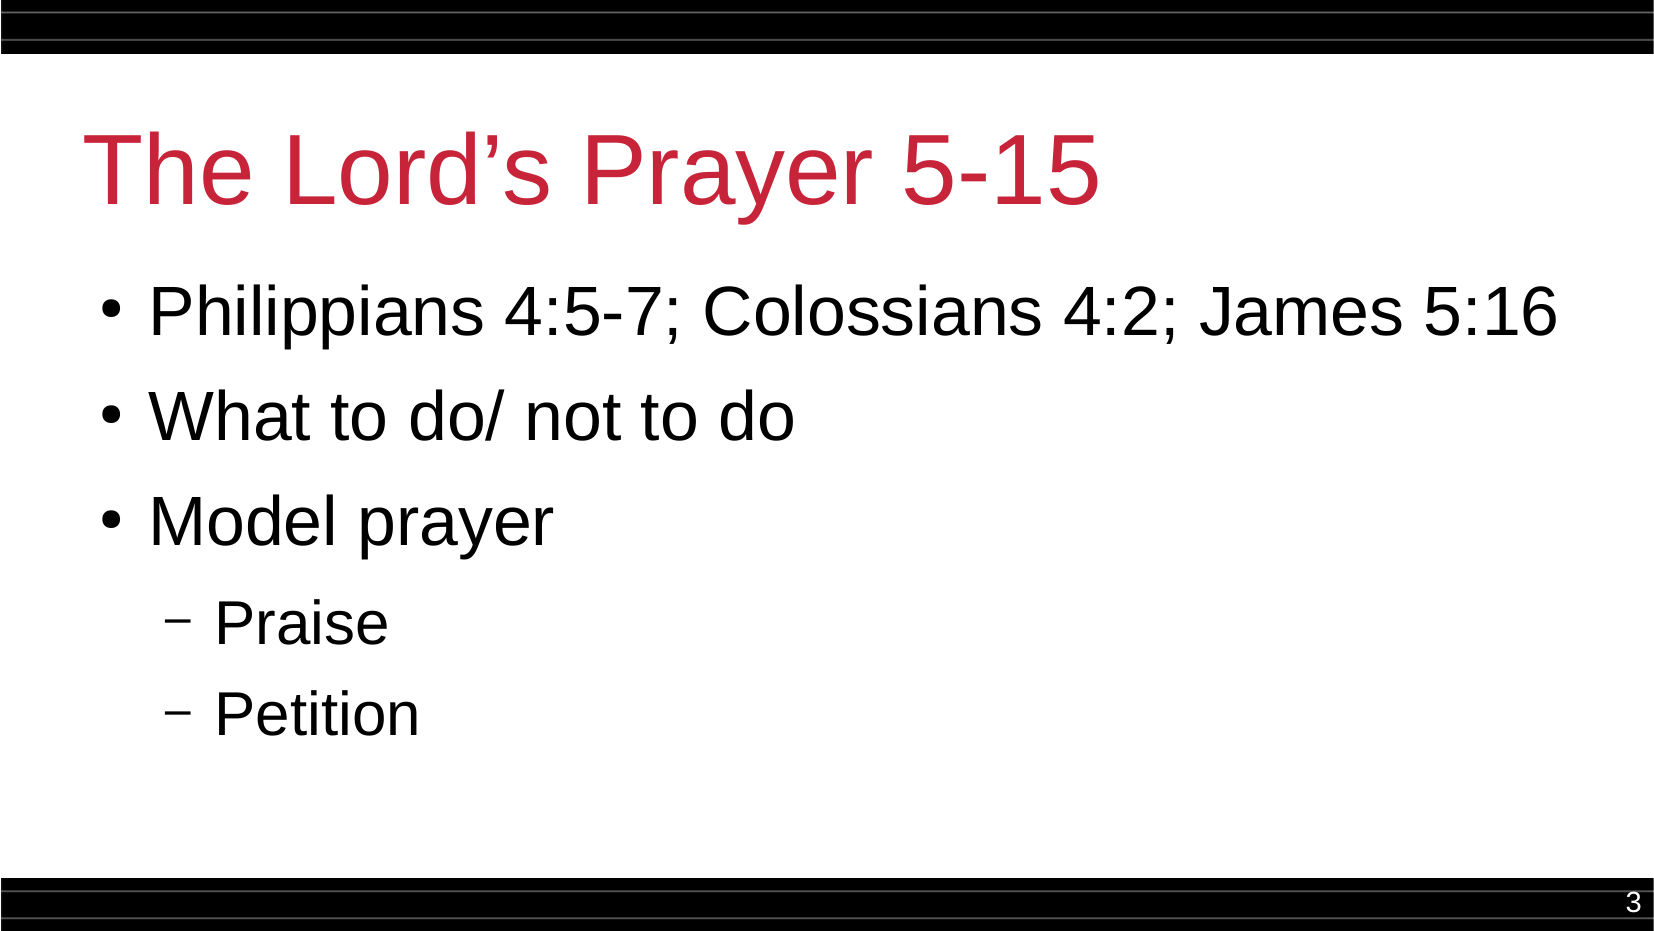

# The Lord’s Prayer 5-15
Philippians 4:5-7; Colossians 4:2; James 5:16
What to do/ not to do
Model prayer
Praise
Petition